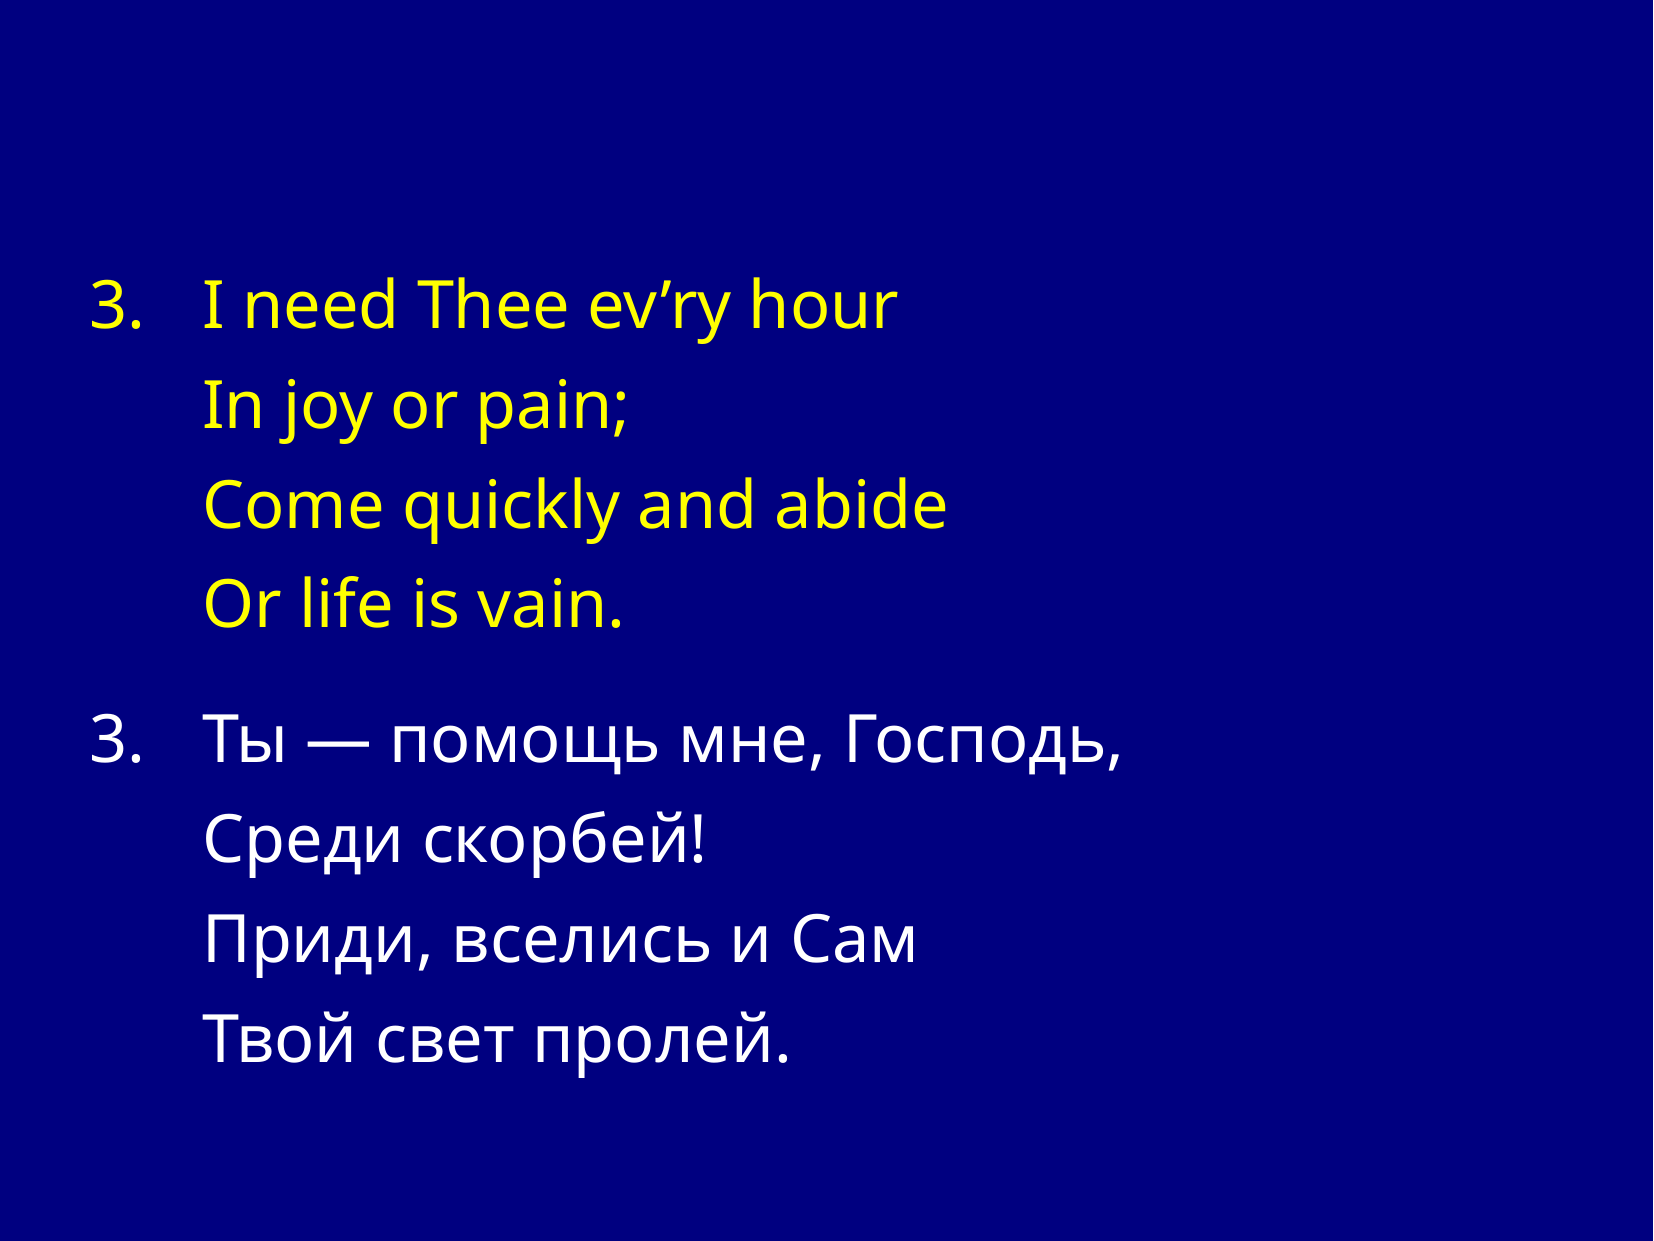

3.	I need Thee ev’ry hour
	In joy or pain;
	Come quickly and abide
	Or life is vain.
3.	Ты — помощь мне, Господь,
	Среди скорбей!
	Приди, вселись и Сам
	Твой свет пролей.